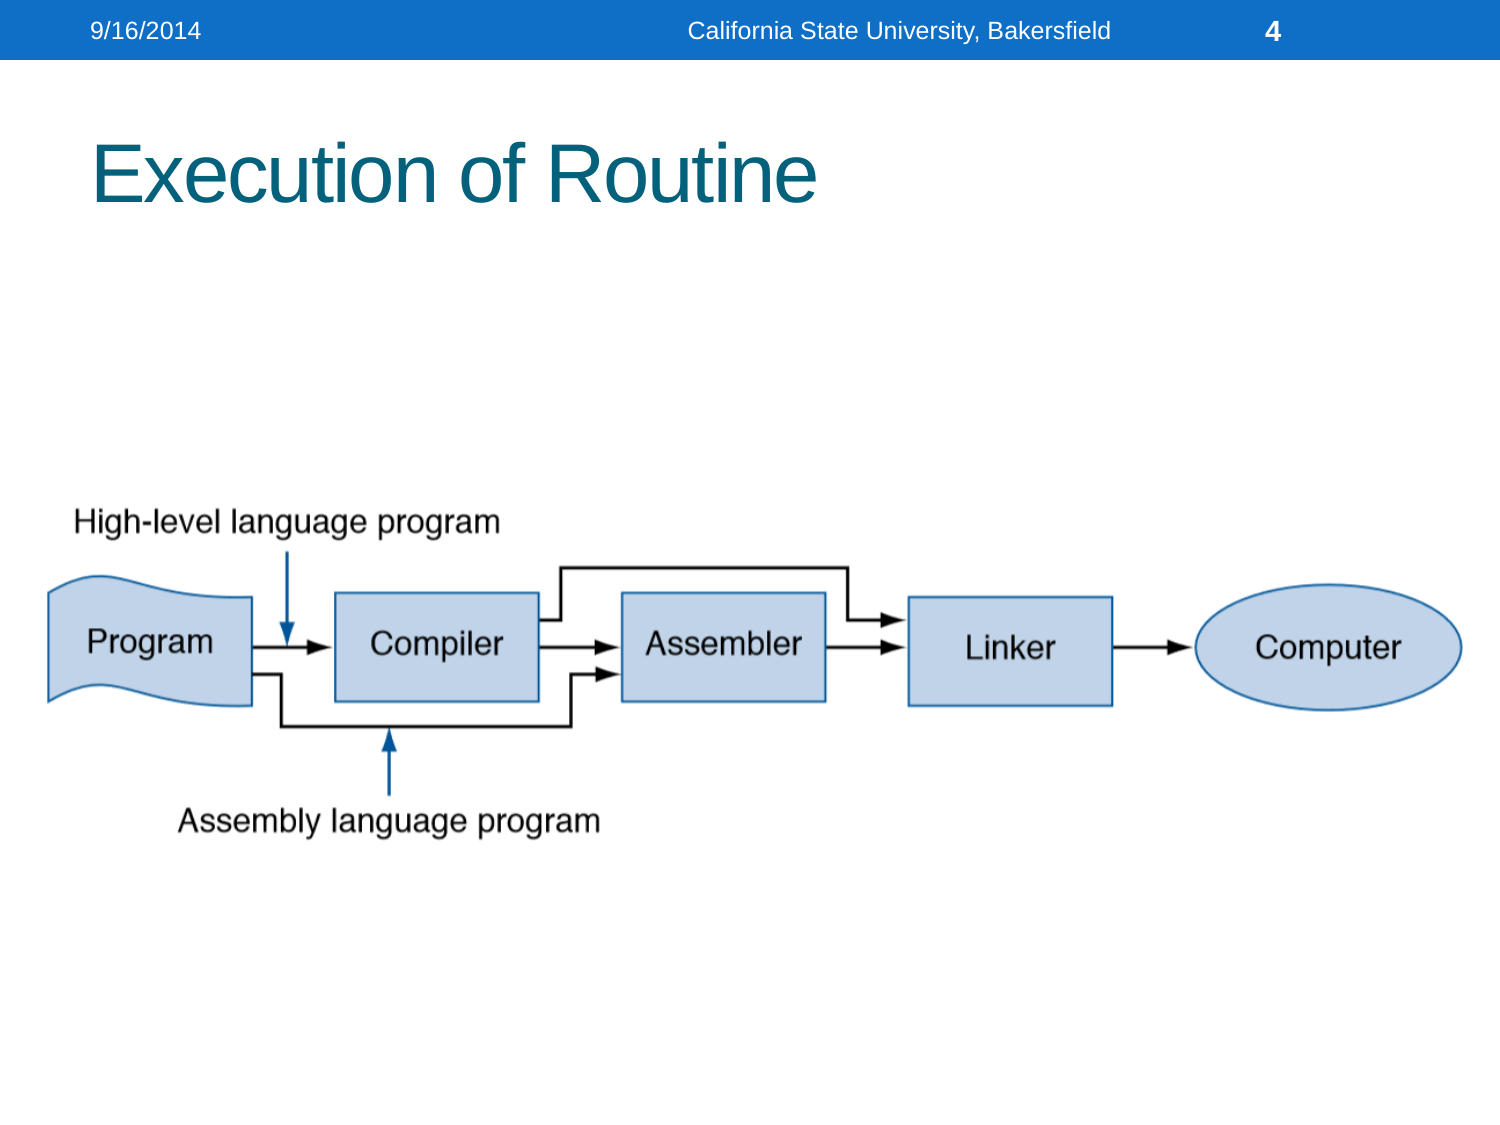

9/16/2014
California State University, Bakersfield
# Execution of Routine